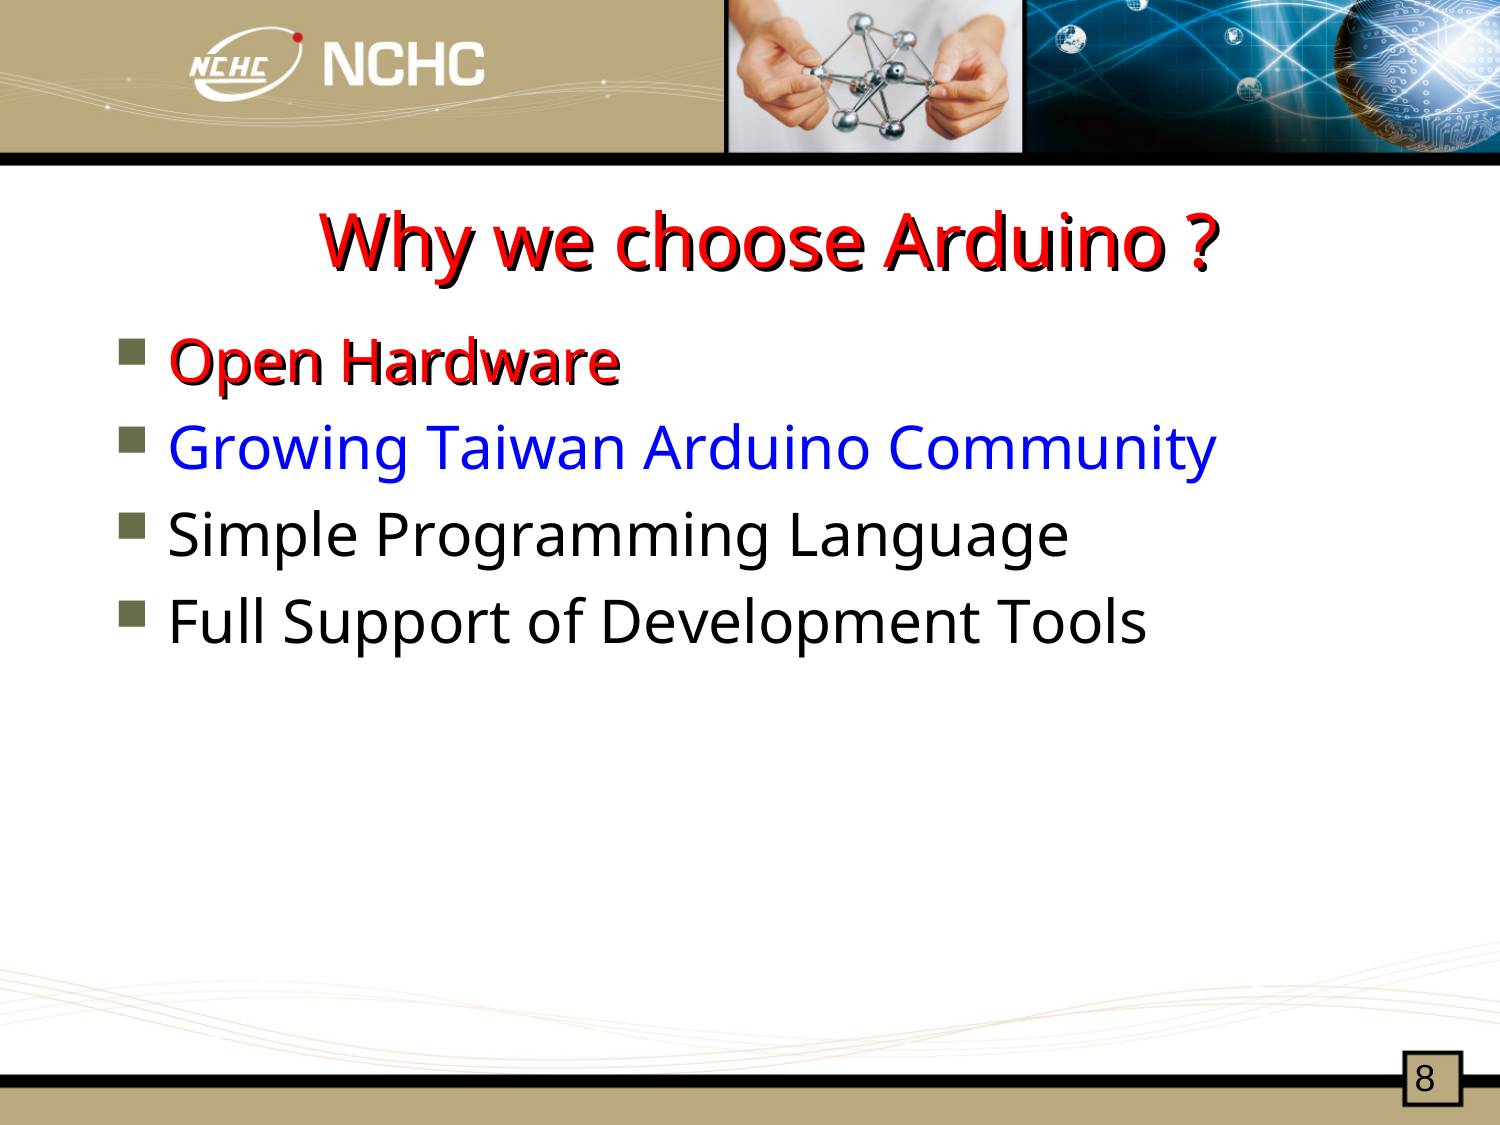

# Why we choose Arduino ?
Open Hardware
Growing Taiwan Arduino Community
Simple Programming Language
Full Support of Development Tools
8